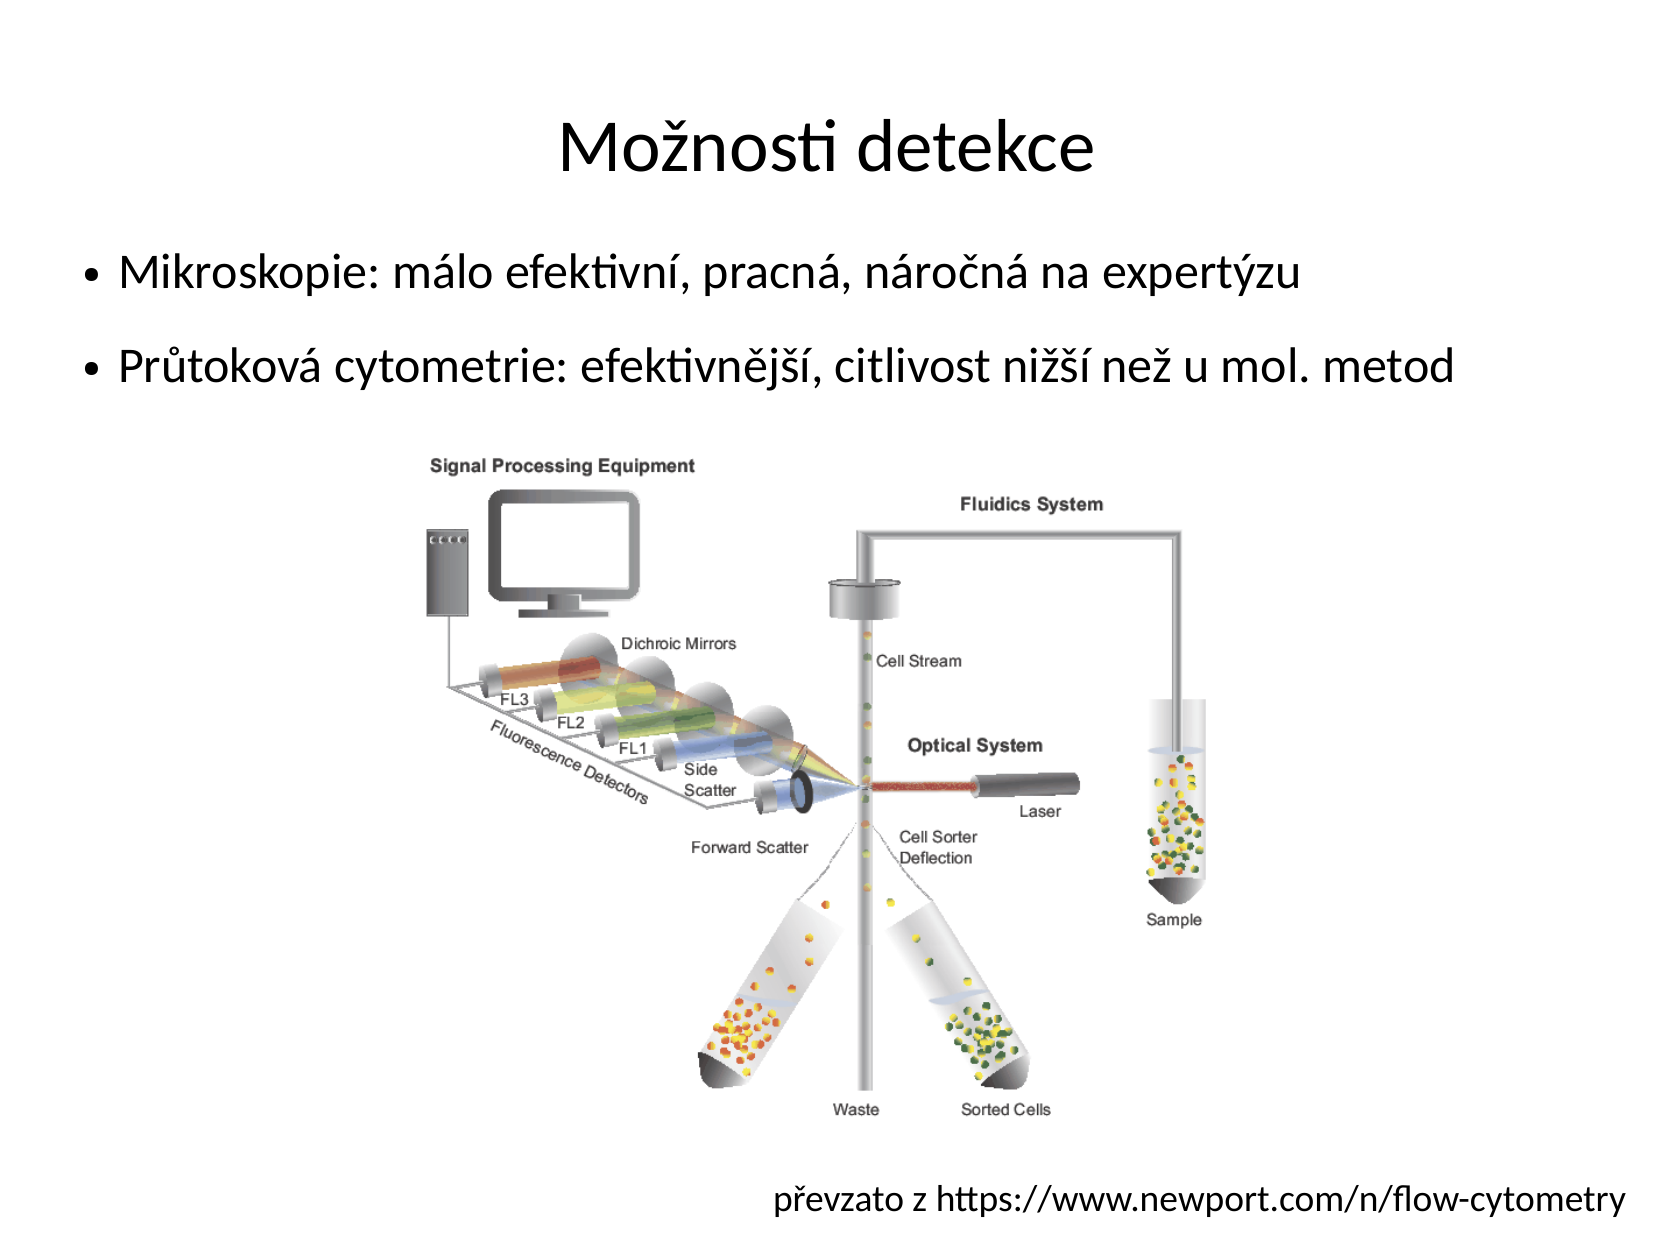

# Možnosti detekce
Mikroskopie: málo efektivní, pracná, náročná na expertýzu
Průtoková cytometrie: efektivnější, citlivost nižší než u mol. metod
převzato z https://www.newport.com/n/flow-cytometry